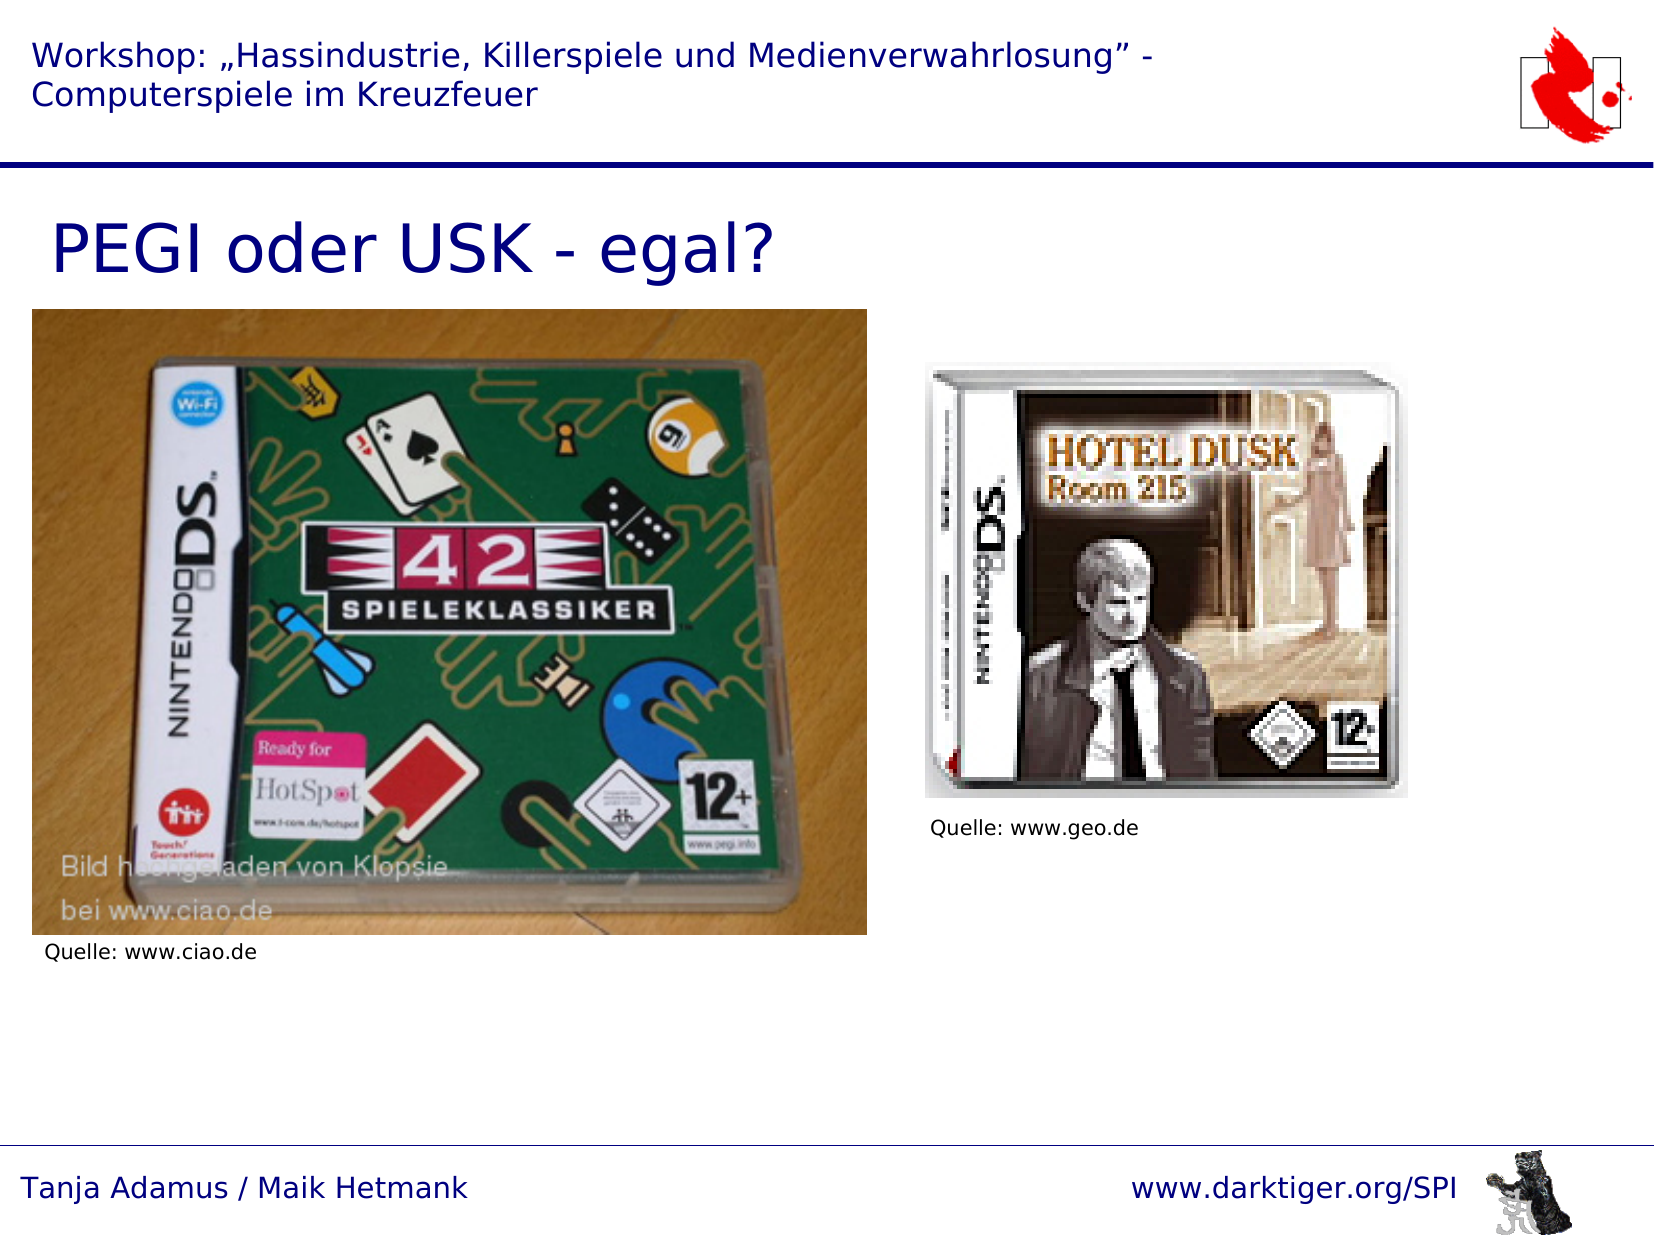

Workshop: „Hassindustrie, Killerspiele und Medienverwahrlosung” - Computerspiele im Kreuzfeuer
PEGI oder USK - egal?
Quelle: www.geo.de
Quelle: www.ciao.de